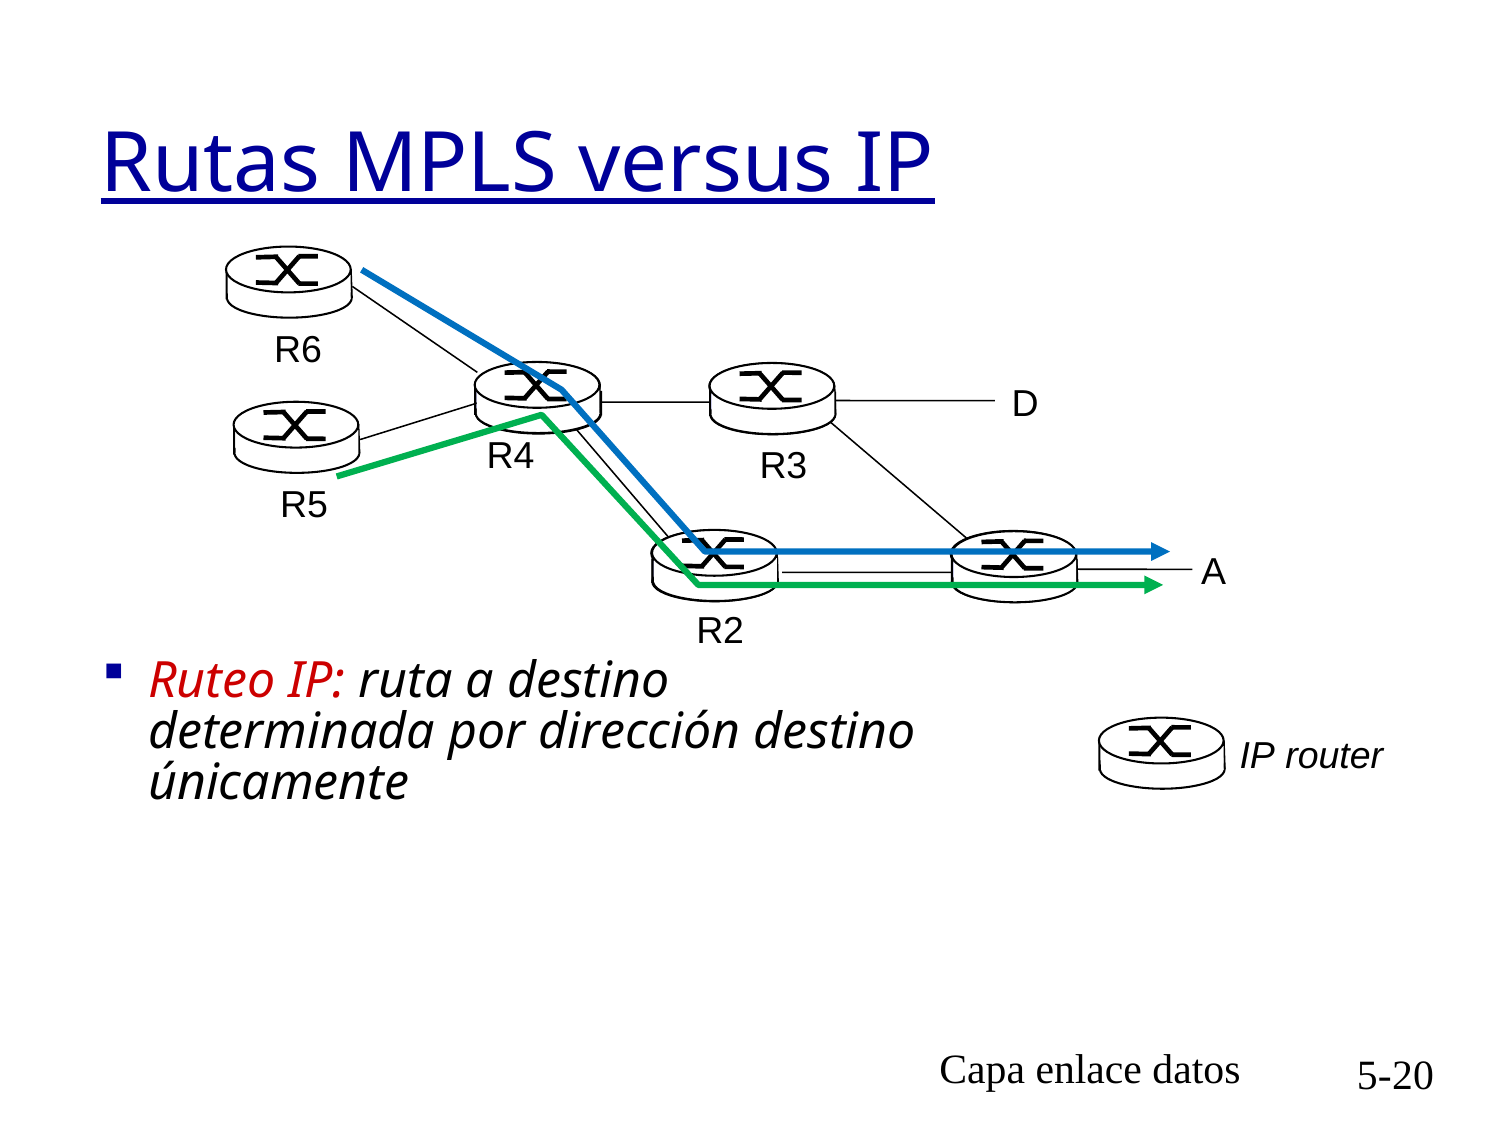

# Rutas MPLS versus IP
R6
D
R4
R3
R5
A
R2
Ruteo IP: ruta a destino determinada por dirección destino únicamente
IP router
20